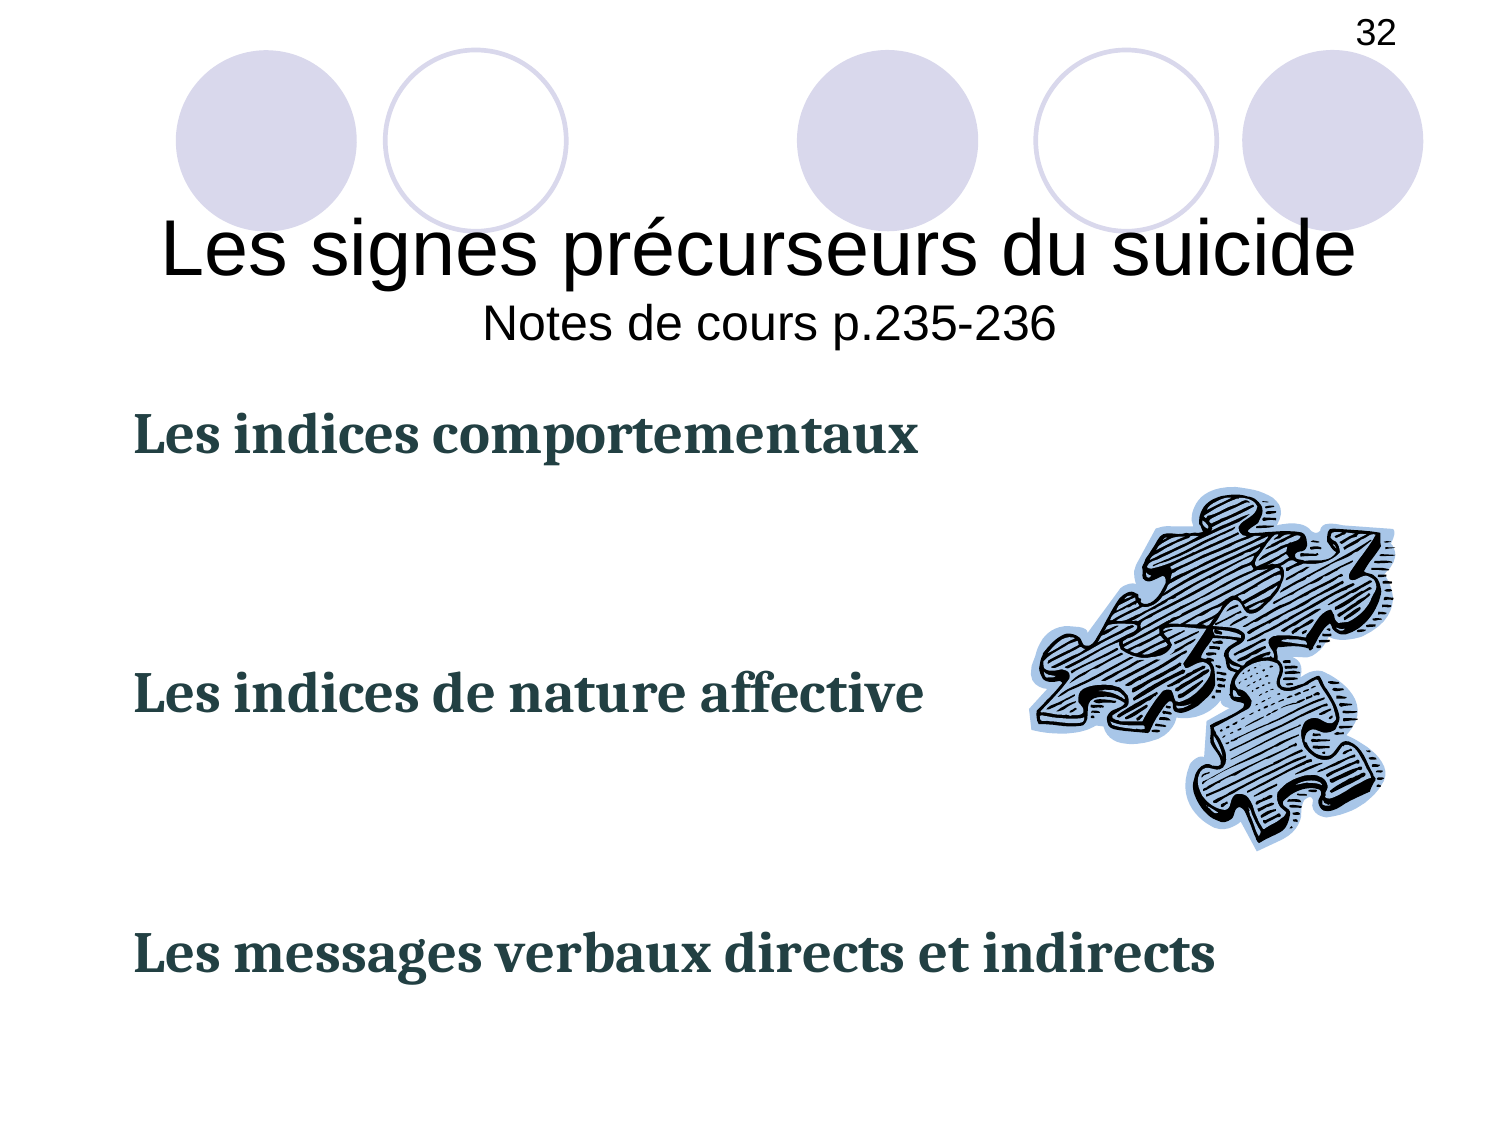

# Les signes précurseurs du suicide Notes de cours p.235-236
Les indices comportementaux
Les indices de nature affective
Les messages verbaux directs et indirects